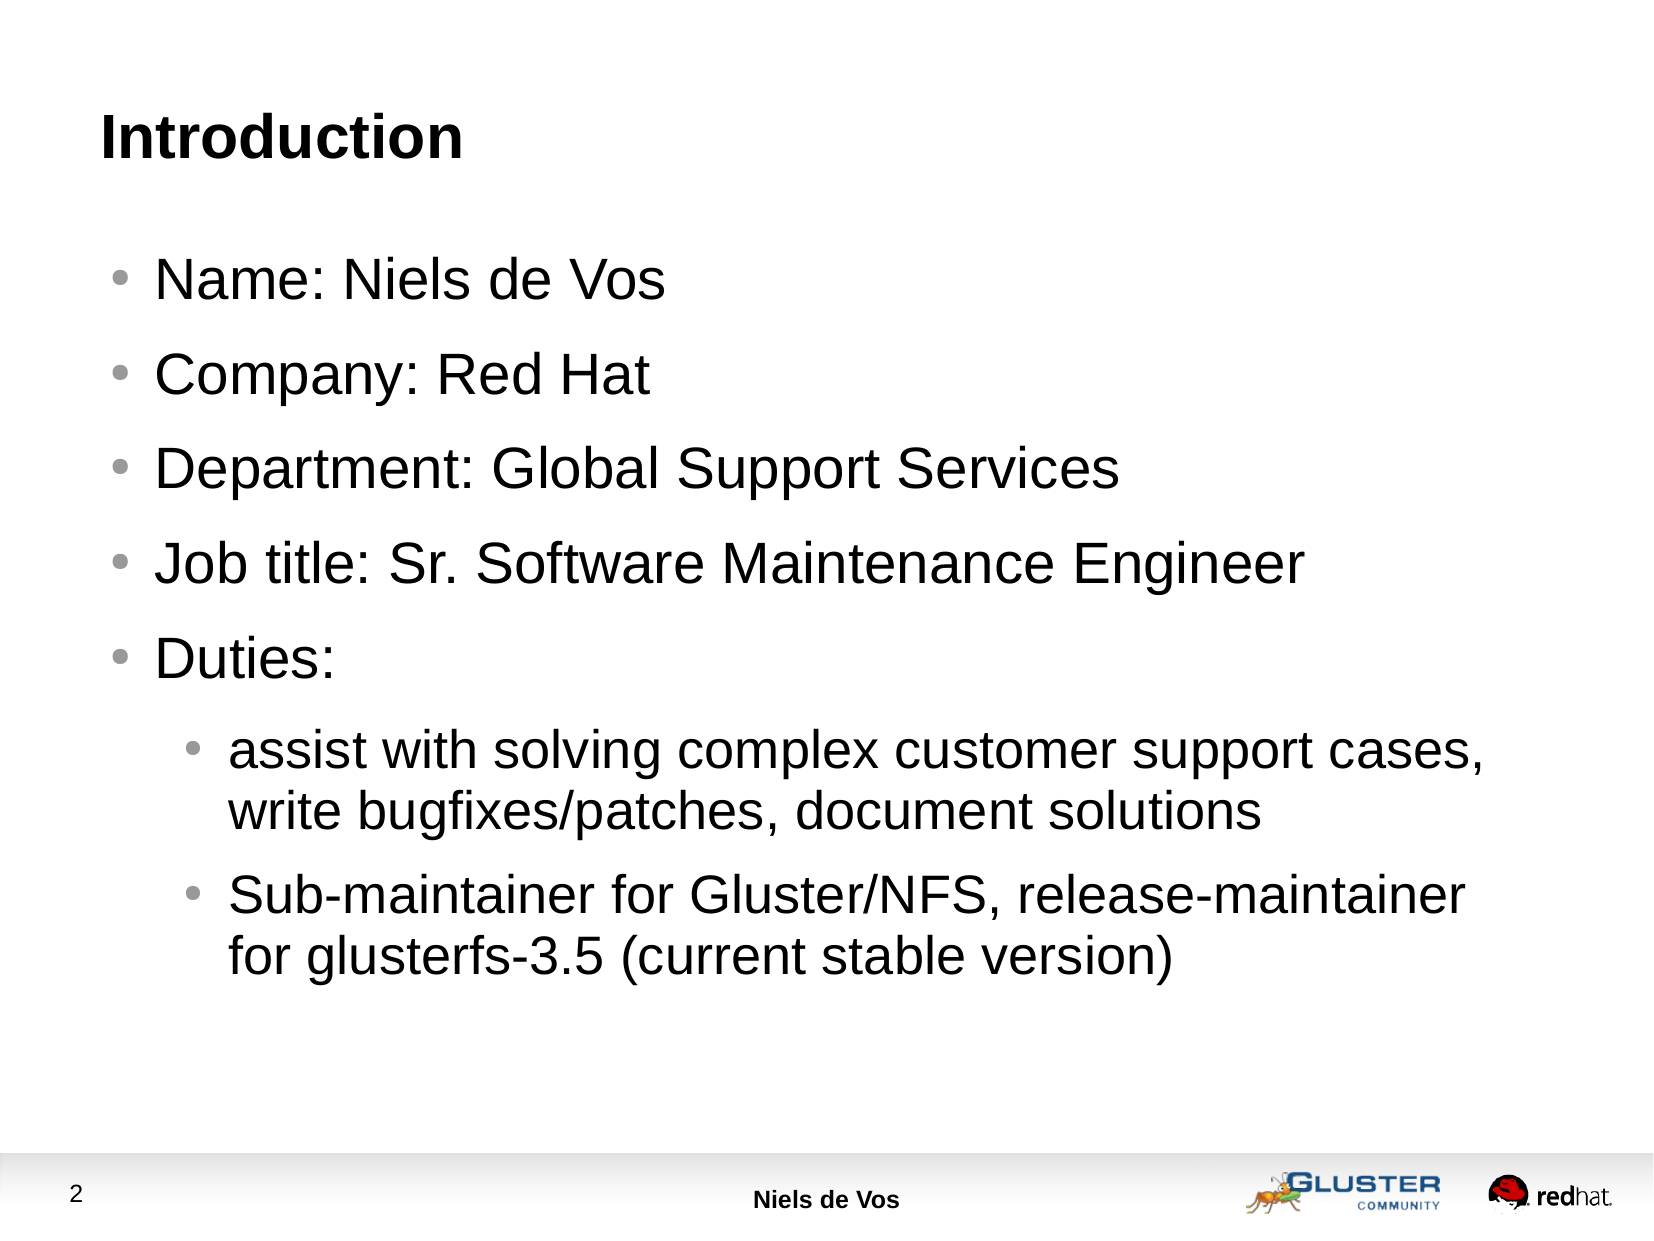

# Introduction
Name: Niels de Vos
Company: Red Hat
Department: Global Support Services
Job title: Sr. Software Maintenance Engineer
Duties:
assist with solving complex customer support cases, write bugfixes/patches, document solutions
Sub-maintainer for Gluster/NFS, release-maintainer for glusterfs-3.5 (current stable version)